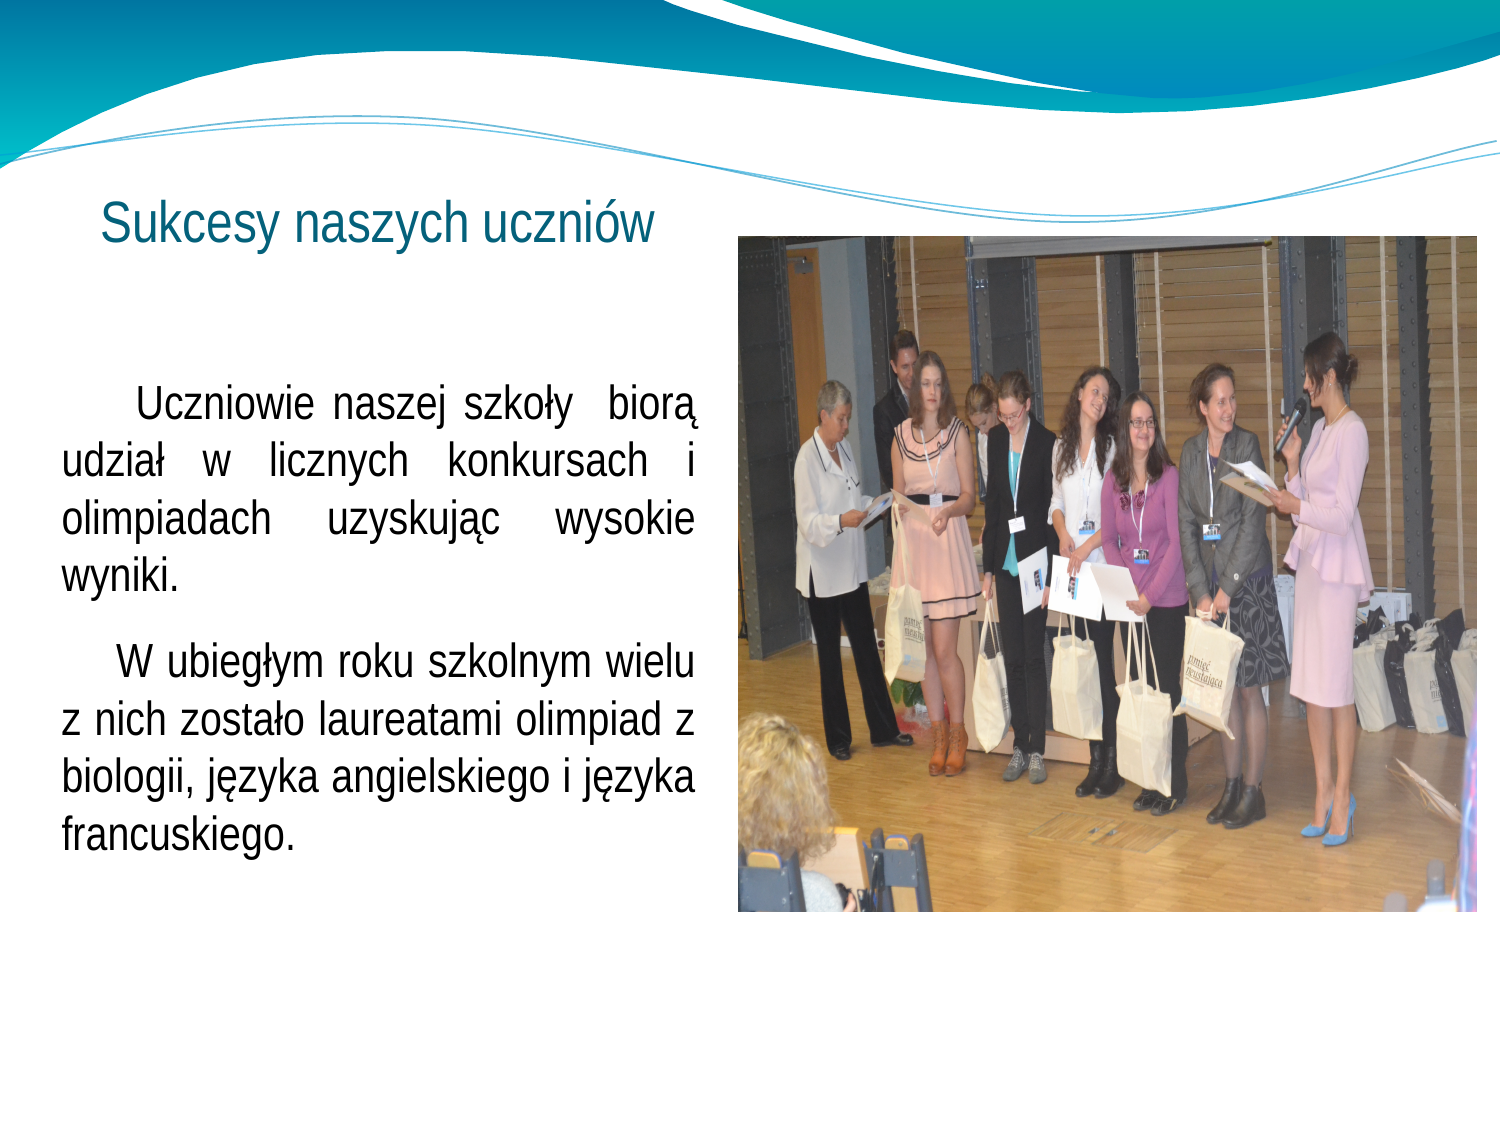

# Sukcesy naszych uczniów
 Uczniowie naszej szkoły biorą udział w licznych konkursach i olimpiadach uzyskując wysokie wyniki.
 W ubiegłym roku szkolnym wielu z nich zostało laureatami olimpiad z biologii, języka angielskiego i języka francuskiego.